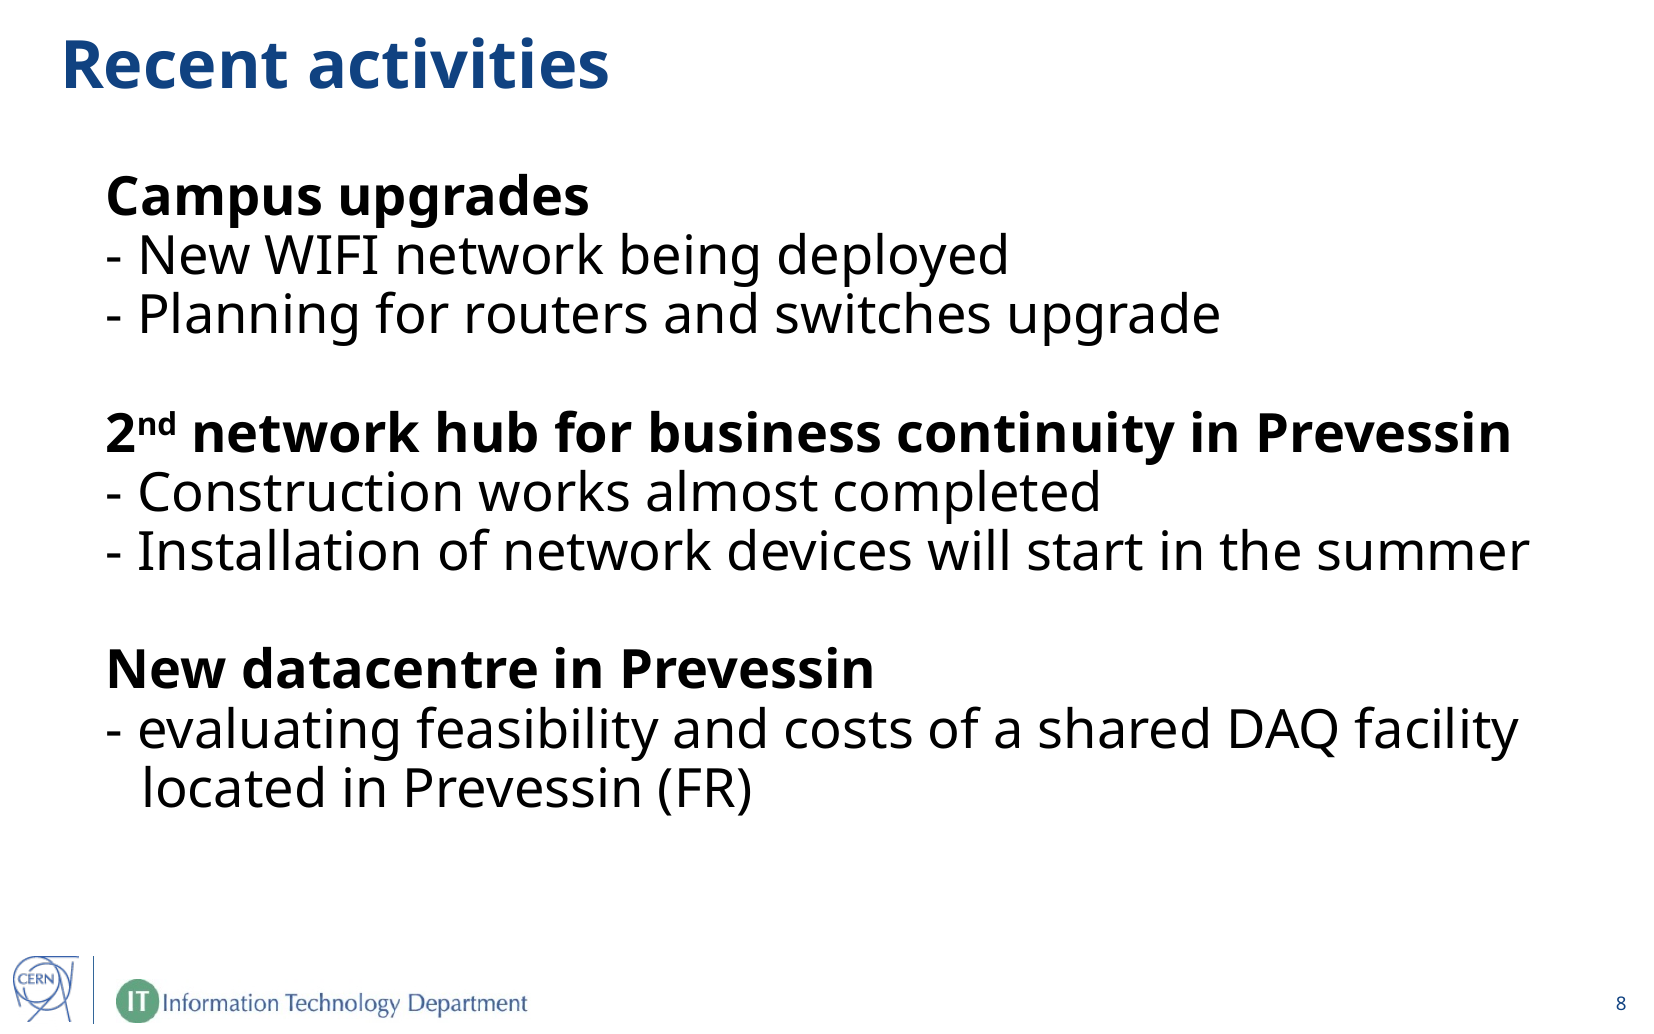

# Recent activities
Campus upgrades
- New WIFI network being deployed
- Planning for routers and switches upgrade
2nd network hub for business continuity in Prevessin
- Construction works almost completed
- Installation of network devices will start in the summer
New datacentre in Prevessin
- evaluating feasibility and costs of a shared DAQ facility located in Prevessin (FR)